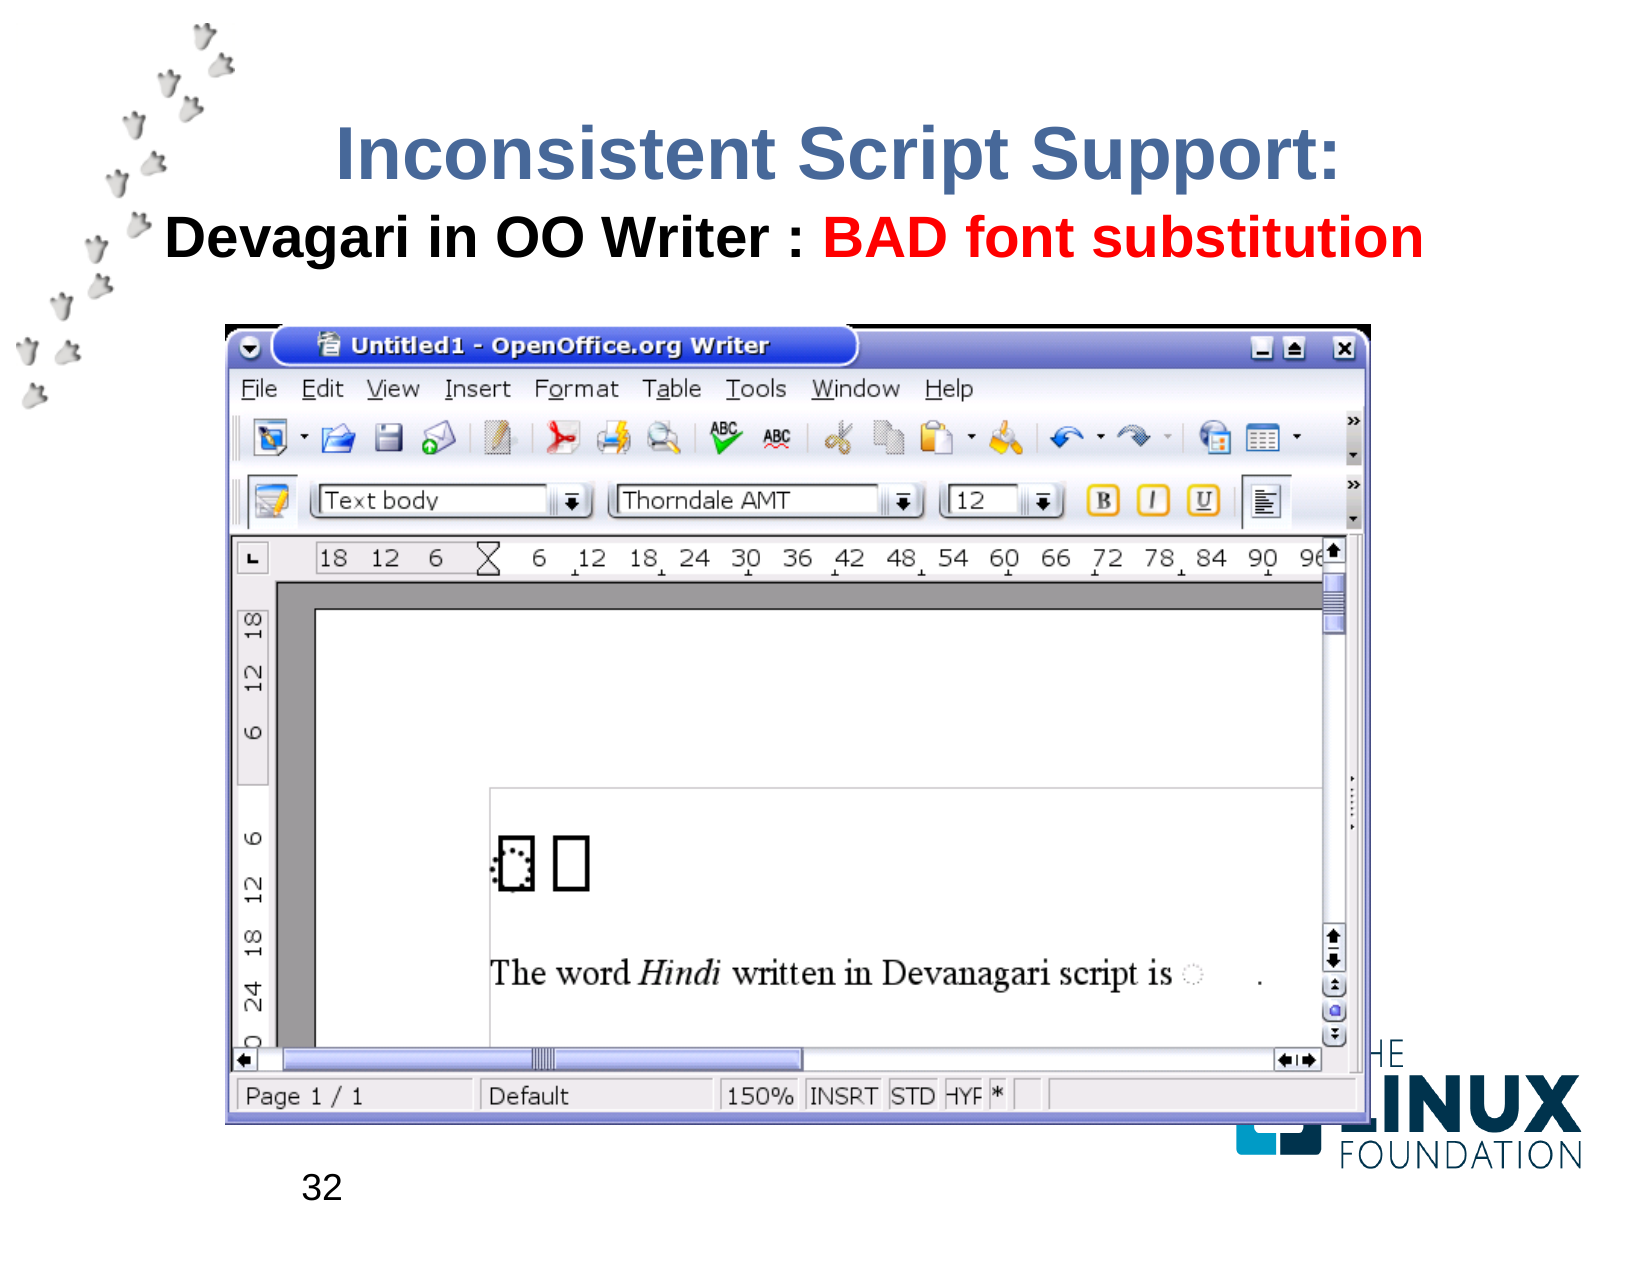

# Inconsistent Script Support:
Devagari in OO Writer : BAD font substitution